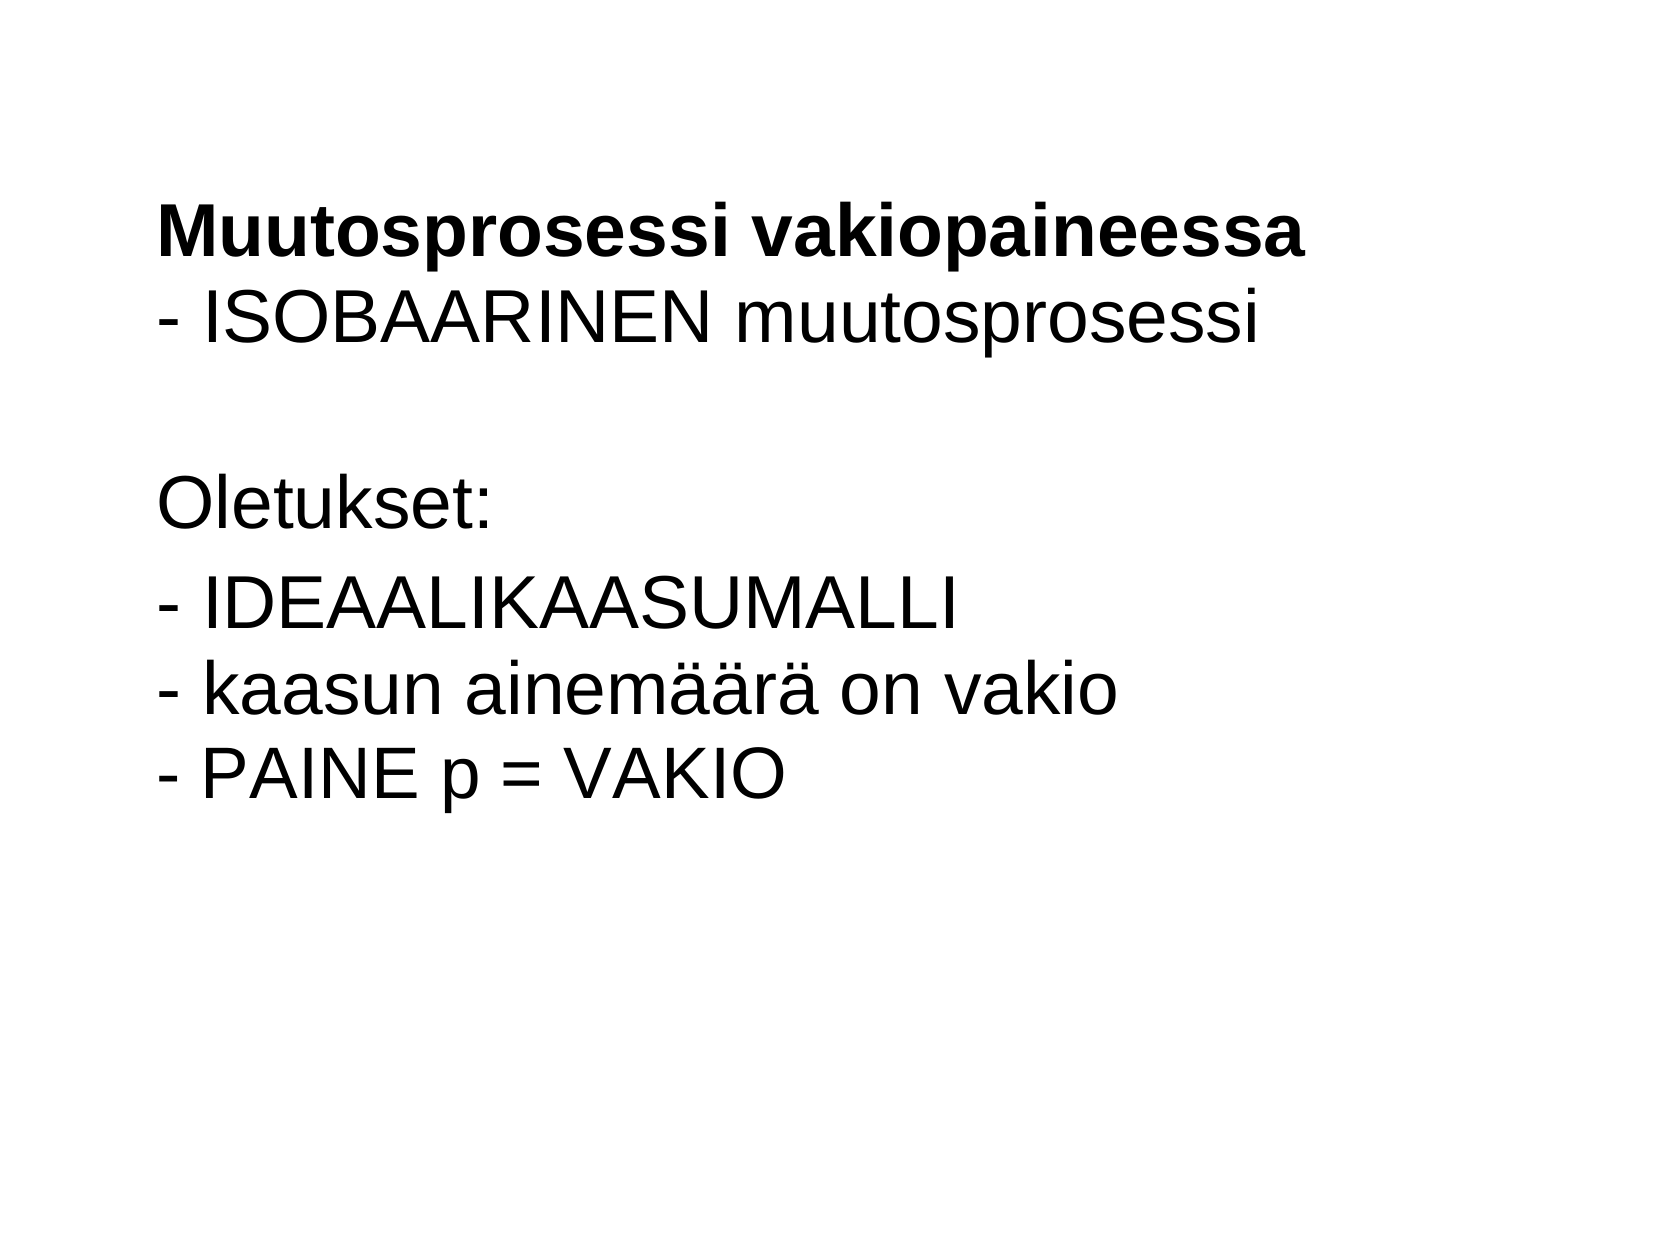

Muutosprosessi vakiopaineessa
- ISOBAARINEN muutosprosessi
Oletukset:
- IDEAALIKAASUMALLI
- kaasun ainemäärä on vakio
- PAINE p = VAKIO